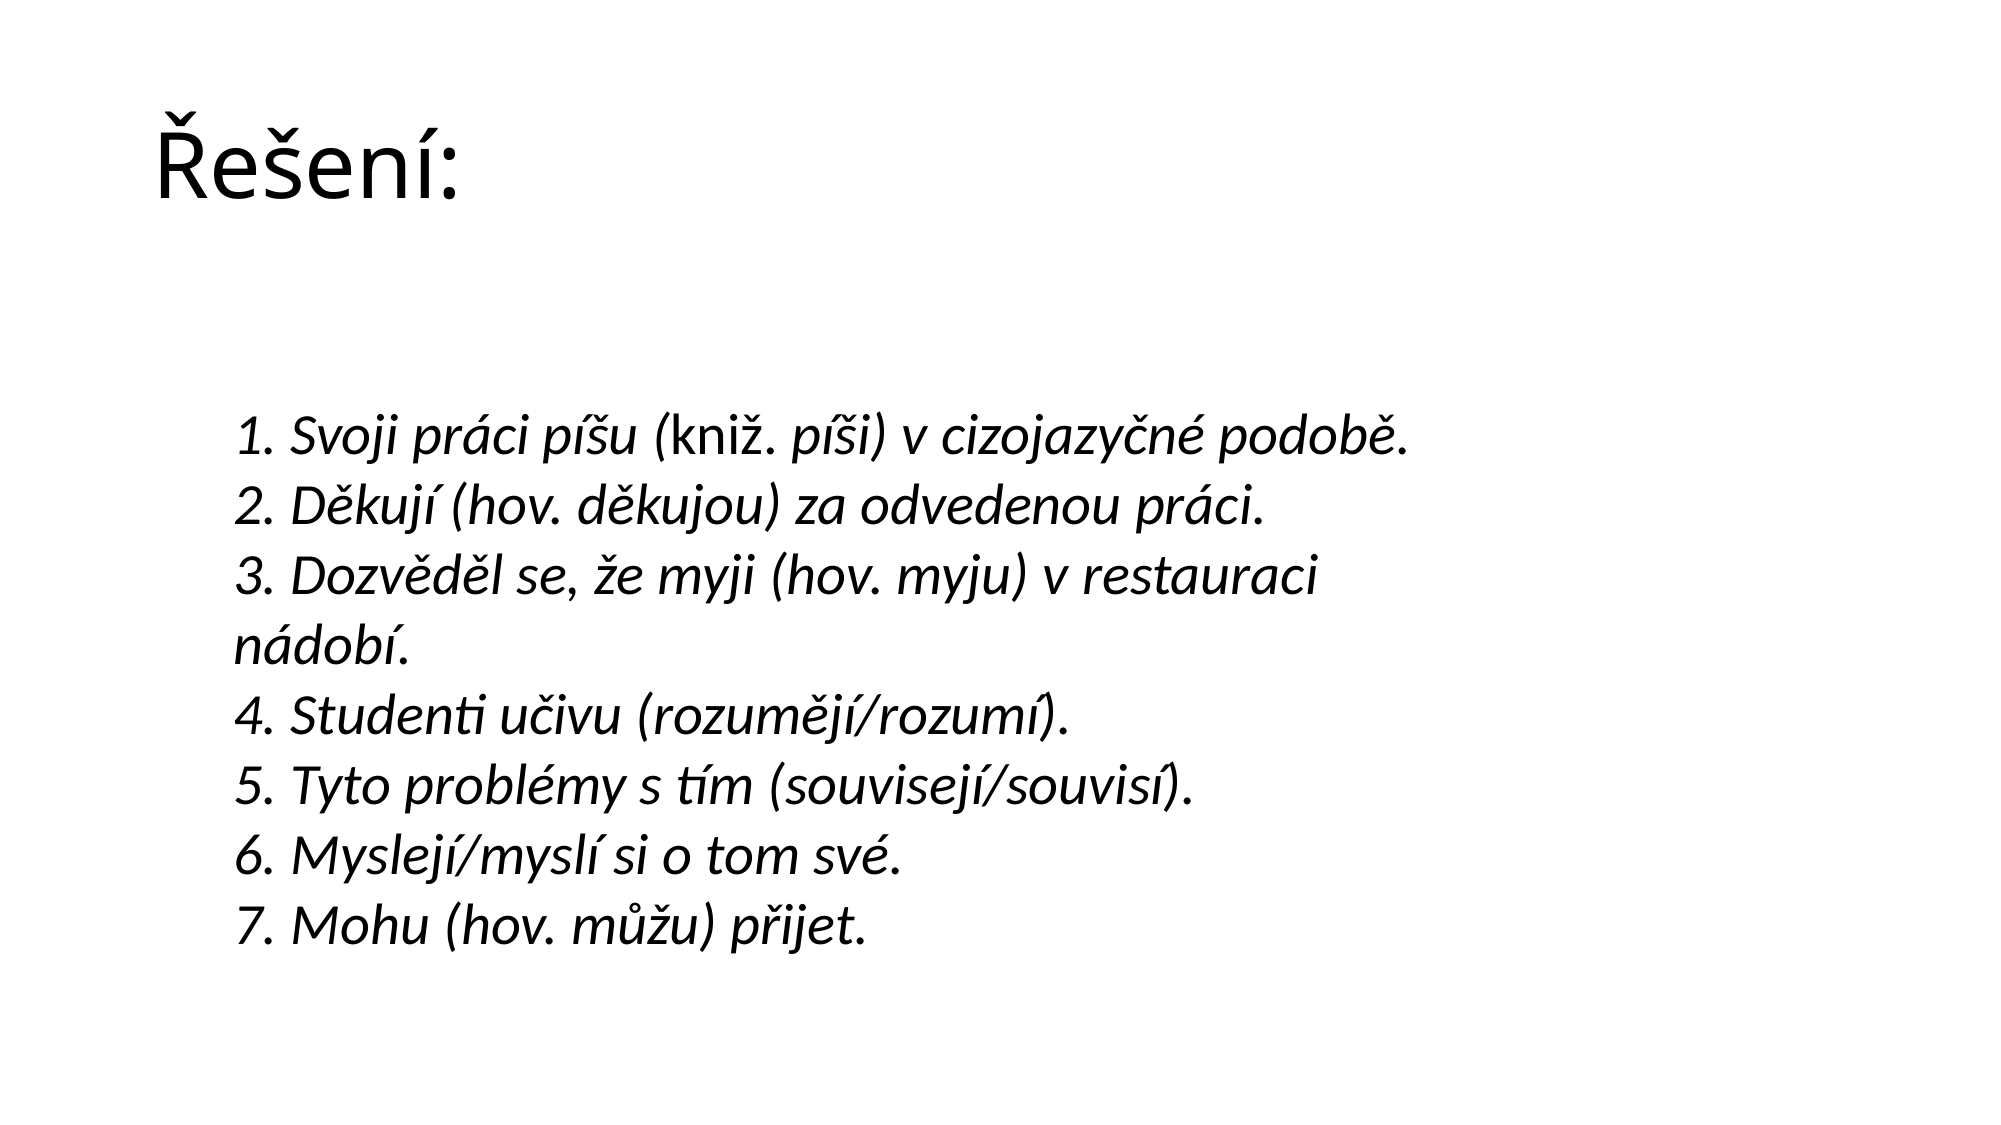

# Řešení:
1. Svoji práci píšu (kniž. píši) v cizojazyčné podobě.
2. Děkují (hov. děkujou) za odvedenou práci.
3. Dozvěděl se, že myji (hov. myju) v restauraci nádobí.
4. Studenti učivu (rozumějí/rozumí).
5. Tyto problémy s tím (souvisejí/souvisí).
6. Myslejí/myslí si o tom své.
7. Mohu (hov. můžu) přijet.